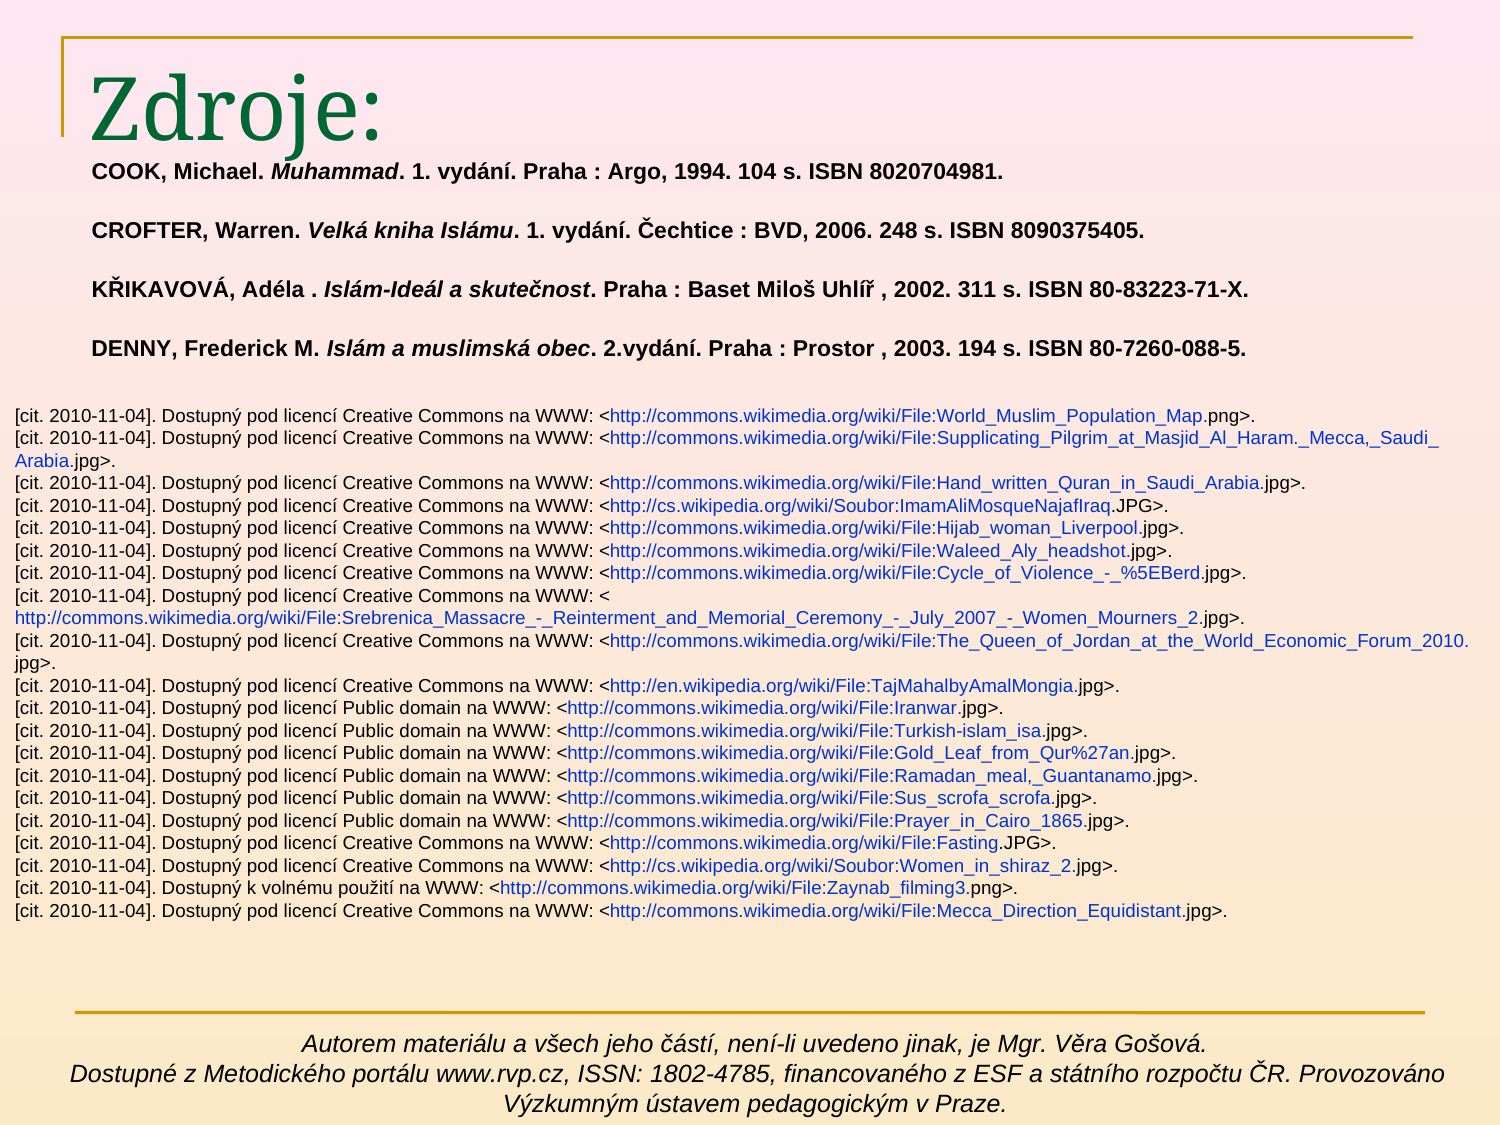

# Zdroje:
COOK, Michael. Muhammad. 1. vydání. Praha : Argo, 1994. 104 s. ISBN 8020704981.
CROFTER, Warren. Velká kniha Islámu. 1. vydání. Čechtice : BVD, 2006. 248 s. ISBN 8090375405.
KŘIKAVOVÁ, Adéla . Islám-Ideál a skutečnost. Praha : Baset Miloš Uhlíř , 2002. 311 s. ISBN 80-83223-71-X.
DENNY, Frederick M. Islám a muslimská obec. 2.vydání. Praha : Prostor , 2003. 194 s. ISBN 80-7260-088-5.
[cit. 2010-11-04]. Dostupný pod licencí Creative Commons na WWW: <http://commons.wikimedia.org/wiki/File:World_Muslim_Population_Map.png>.
[cit. 2010-11-04]. Dostupný pod licencí Creative Commons na WWW: <http://commons.wikimedia.org/wiki/File:Supplicating_Pilgrim_at_Masjid_Al_Haram._Mecca,_Saudi_Arabia.jpg>.
[cit. 2010-11-04]. Dostupný pod licencí Creative Commons na WWW: <http://commons.wikimedia.org/wiki/File:Hand_written_Quran_in_Saudi_Arabia.jpg>.
[cit. 2010-11-04]. Dostupný pod licencí Creative Commons na WWW: <http://cs.wikipedia.org/wiki/Soubor:ImamAliMosqueNajafIraq.JPG>.
[cit. 2010-11-04]. Dostupný pod licencí Creative Commons na WWW: <http://commons.wikimedia.org/wiki/File:Hijab_woman_Liverpool.jpg>.
[cit. 2010-11-04]. Dostupný pod licencí Creative Commons na WWW: <http://commons.wikimedia.org/wiki/File:Waleed_Aly_headshot.jpg>.
[cit. 2010-11-04]. Dostupný pod licencí Creative Commons na WWW: <http://commons.wikimedia.org/wiki/File:Cycle_of_Violence_-_%5EBerd.jpg>.
[cit. 2010-11-04]. Dostupný pod licencí Creative Commons na WWW: <http://commons.wikimedia.org/wiki/File:Srebrenica_Massacre_-_Reinterment_and_Memorial_Ceremony_-_July_2007_-_Women_Mourners_2.jpg>.
[cit. 2010-11-04]. Dostupný pod licencí Creative Commons na WWW: <http://commons.wikimedia.org/wiki/File:The_Queen_of_Jordan_at_the_World_Economic_Forum_2010.jpg>.
[cit. 2010-11-04]. Dostupný pod licencí Creative Commons na WWW: <http://en.wikipedia.org/wiki/File:TajMahalbyAmalMongia.jpg>.
[cit. 2010-11-04]. Dostupný pod licencí Public domain na WWW: <http://commons.wikimedia.org/wiki/File:Iranwar.jpg>.
[cit. 2010-11-04]. Dostupný pod licencí Public domain na WWW: <http://commons.wikimedia.org/wiki/File:Turkish-islam_isa.jpg>.
[cit. 2010-11-04]. Dostupný pod licencí Public domain na WWW: <http://commons.wikimedia.org/wiki/File:Gold_Leaf_from_Qur%27an.jpg>.
[cit. 2010-11-04]. Dostupný pod licencí Public domain na WWW: <http://commons.wikimedia.org/wiki/File:Ramadan_meal,_Guantanamo.jpg>.
[cit. 2010-11-04]. Dostupný pod licencí Public domain na WWW: <http://commons.wikimedia.org/wiki/File:Sus_scrofa_scrofa.jpg>.
[cit. 2010-11-04]. Dostupný pod licencí Public domain na WWW: <http://commons.wikimedia.org/wiki/File:Prayer_in_Cairo_1865.jpg>.
[cit. 2010-11-04]. Dostupný pod licencí Creative Commons na WWW: <http://commons.wikimedia.org/wiki/File:Fasting.JPG>.
[cit. 2010-11-04]. Dostupný pod licencí Creative Commons na WWW: <http://cs.wikipedia.org/wiki/Soubor:Women_in_shiraz_2.jpg>.
[cit. 2010-11-04]. Dostupný k volnému použití na WWW: <http://commons.wikimedia.org/wiki/File:Zaynab_filming3.png>.
[cit. 2010-11-04]. Dostupný pod licencí Creative Commons na WWW: <http://commons.wikimedia.org/wiki/File:Mecca_Direction_Equidistant.jpg>.
Autorem materiálu a všech jeho částí, není-li uvedeno jinak, je Mgr. Věra Gošová.
 Dostupné z Metodického portálu www.rvp.cz, ISSN: 1802-4785, financovaného z ESF a státního rozpočtu ČR. Provozováno Výzkumným ústavem pedagogickým v Praze.